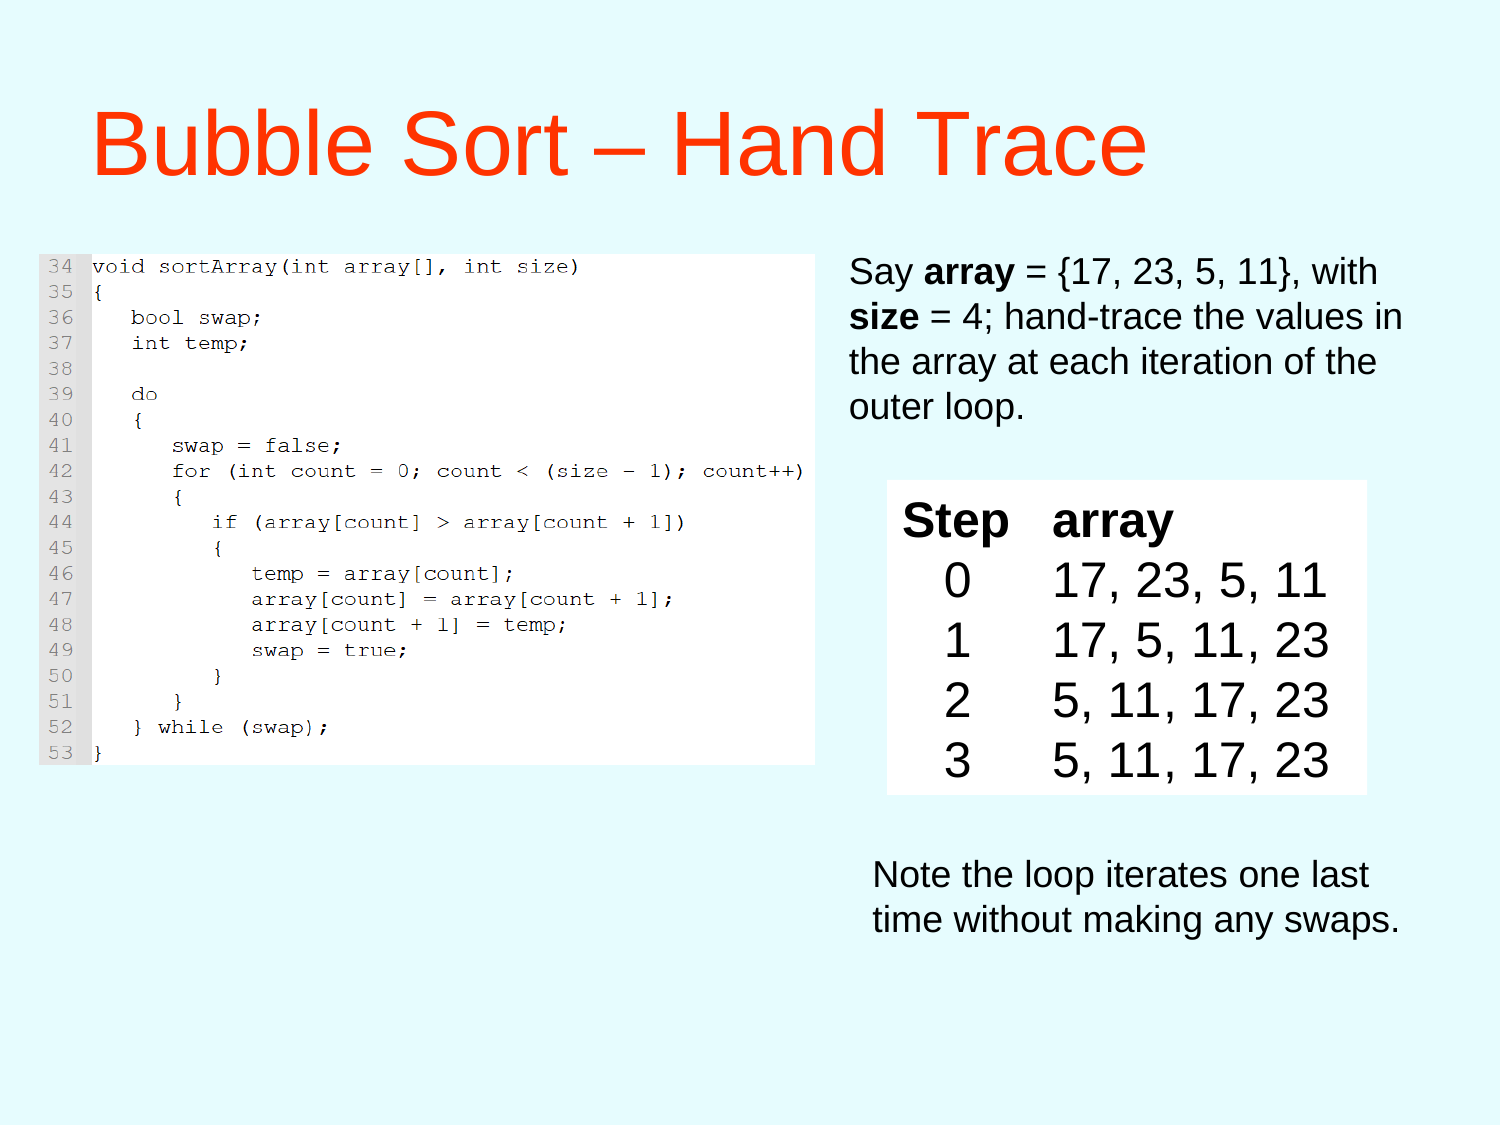

# Bubble Sort – Hand Trace
Say array = {17, 23, 5, 11}, with size = 4; hand-trace the values in the array at each iteration of the outer loop.
Step	array
 0	17, 23, 5, 11
 1	17, 5, 11, 23
 2	5, 11, 17, 23
 3	5, 11, 17, 23
Note the loop iterates one last time without making any swaps.